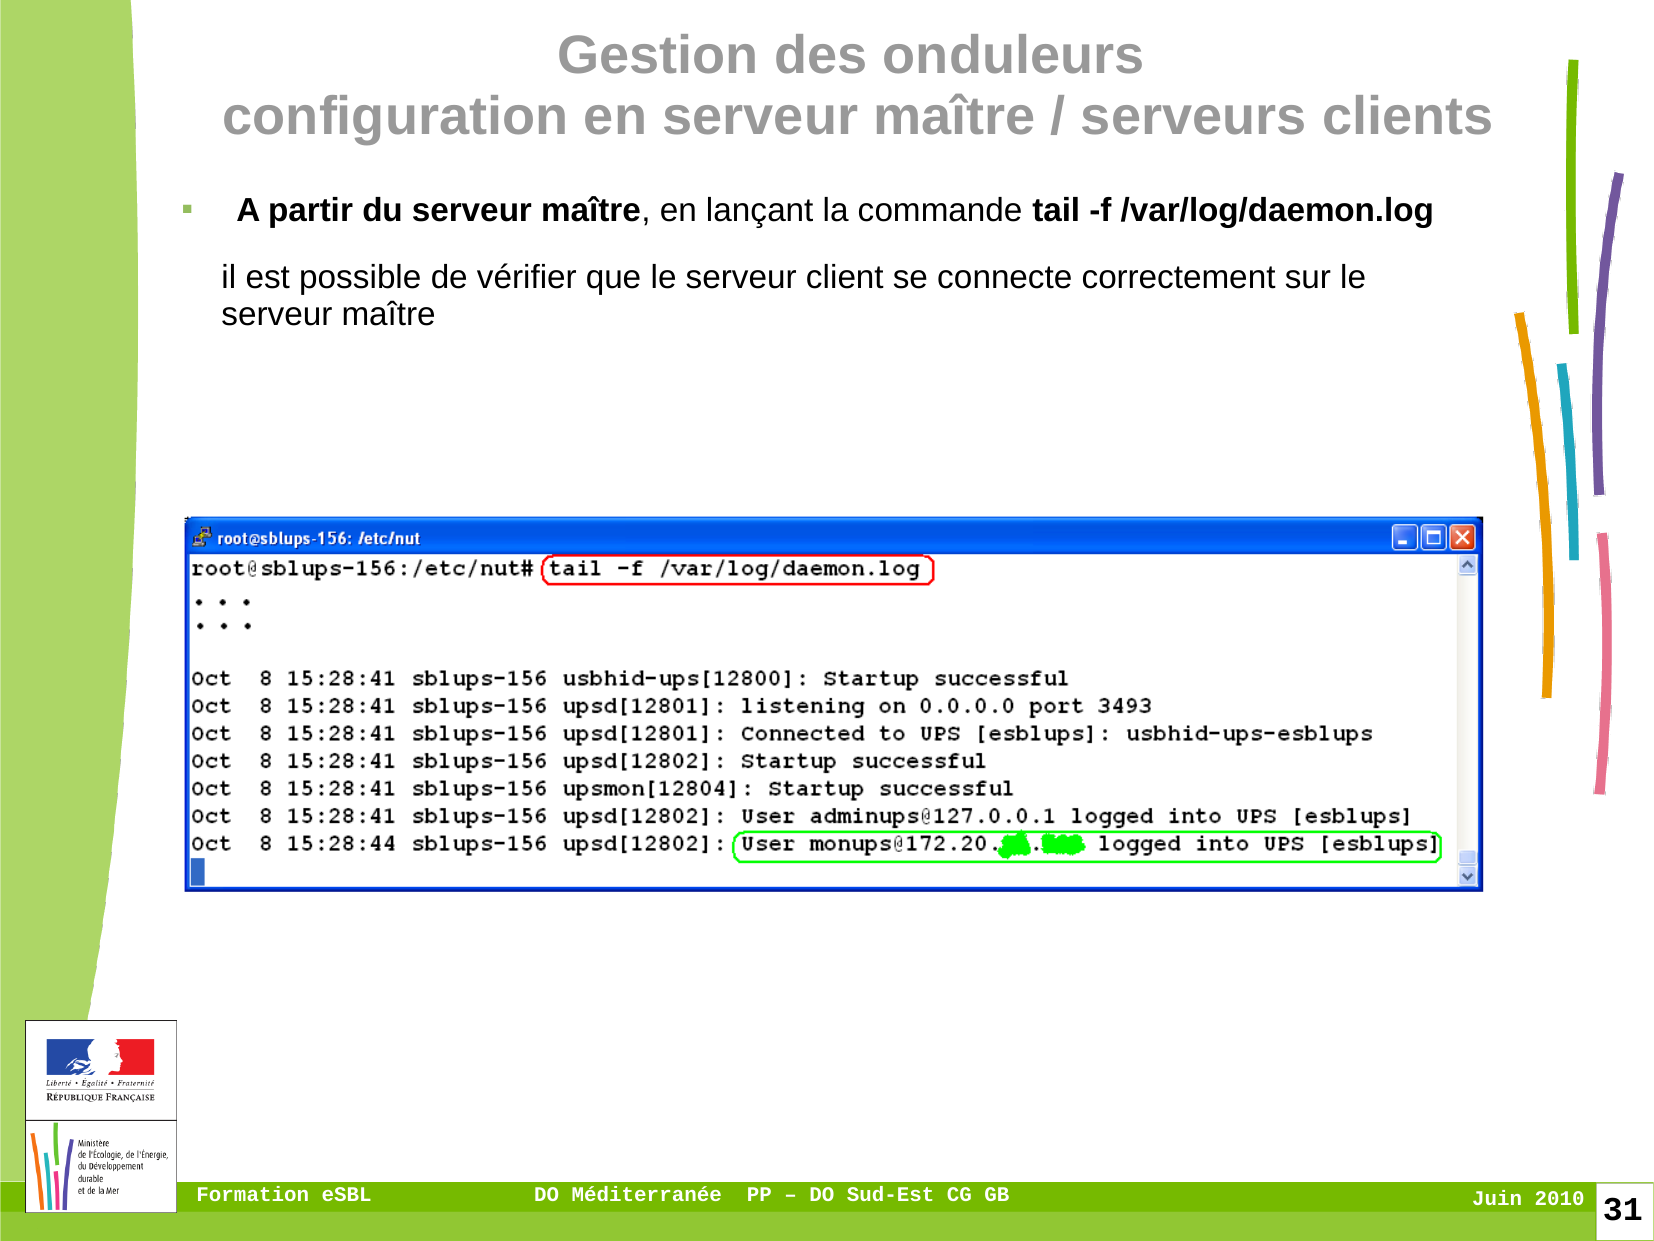

# Gestion des onduleurs configuration en serveur maître / serveurs clients
A partir du serveur maître, en lançant la commande tail -f /var/log/daemon.log
 	il est possible de vérifier que le serveur client se connecte correctement sur le 	serveur maître
31